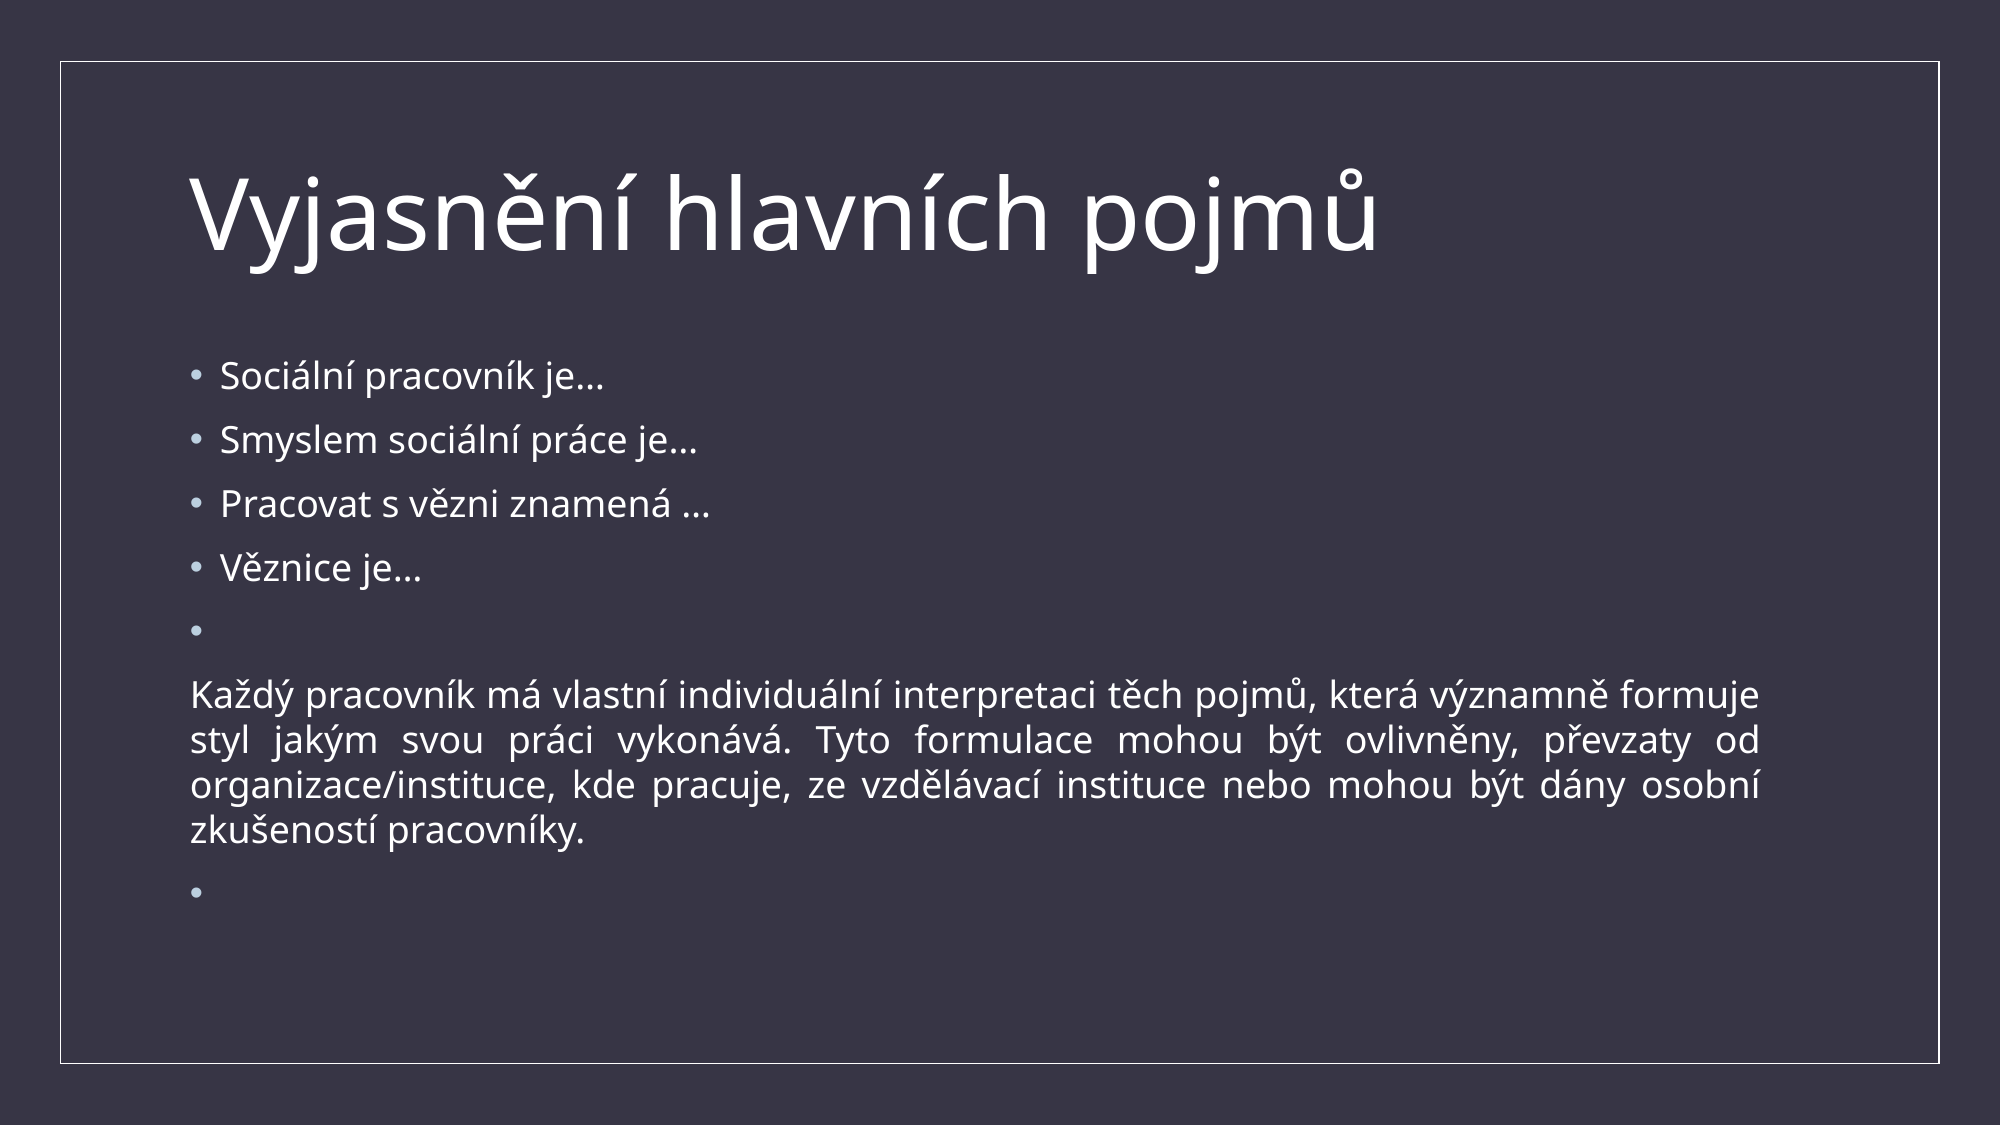

# Vyjasnění hlavních pojmů
Sociální pracovník je…
Smyslem sociální práce je…
Pracovat s vězni znamená …
Věznice je…
Každý pracovník má vlastní individuální interpretaci těch pojmů, která významně formuje styl jakým svou práci vykonává. Tyto formulace mohou být ovlivněny, převzaty od organizace/instituce, kde pracuje, ze vzdělávací instituce nebo mohou být dány osobní zkušeností pracovníky.